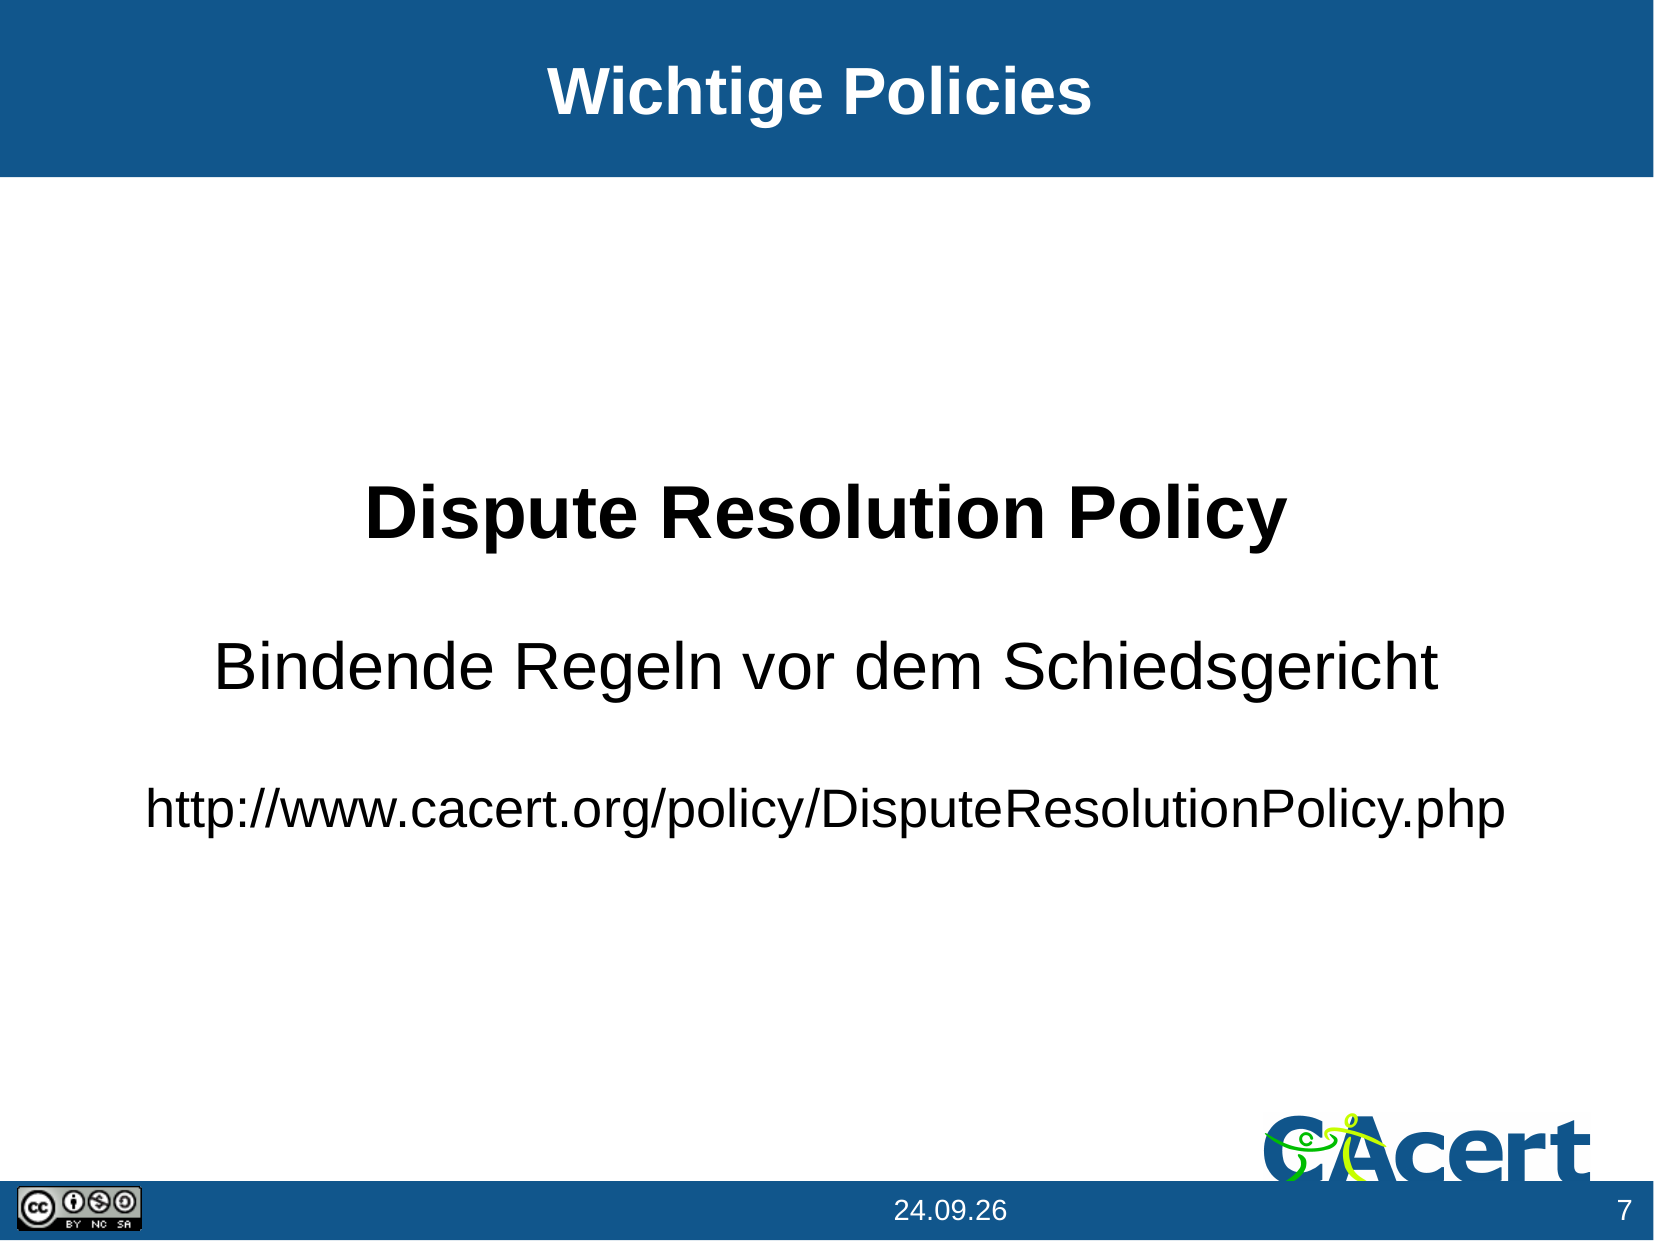

# Wichtige Policies
Dispute Resolution Policy
Bindende Regeln vor dem Schiedsgericht
http://www.cacert.org/policy/DisputeResolutionPolicy.php